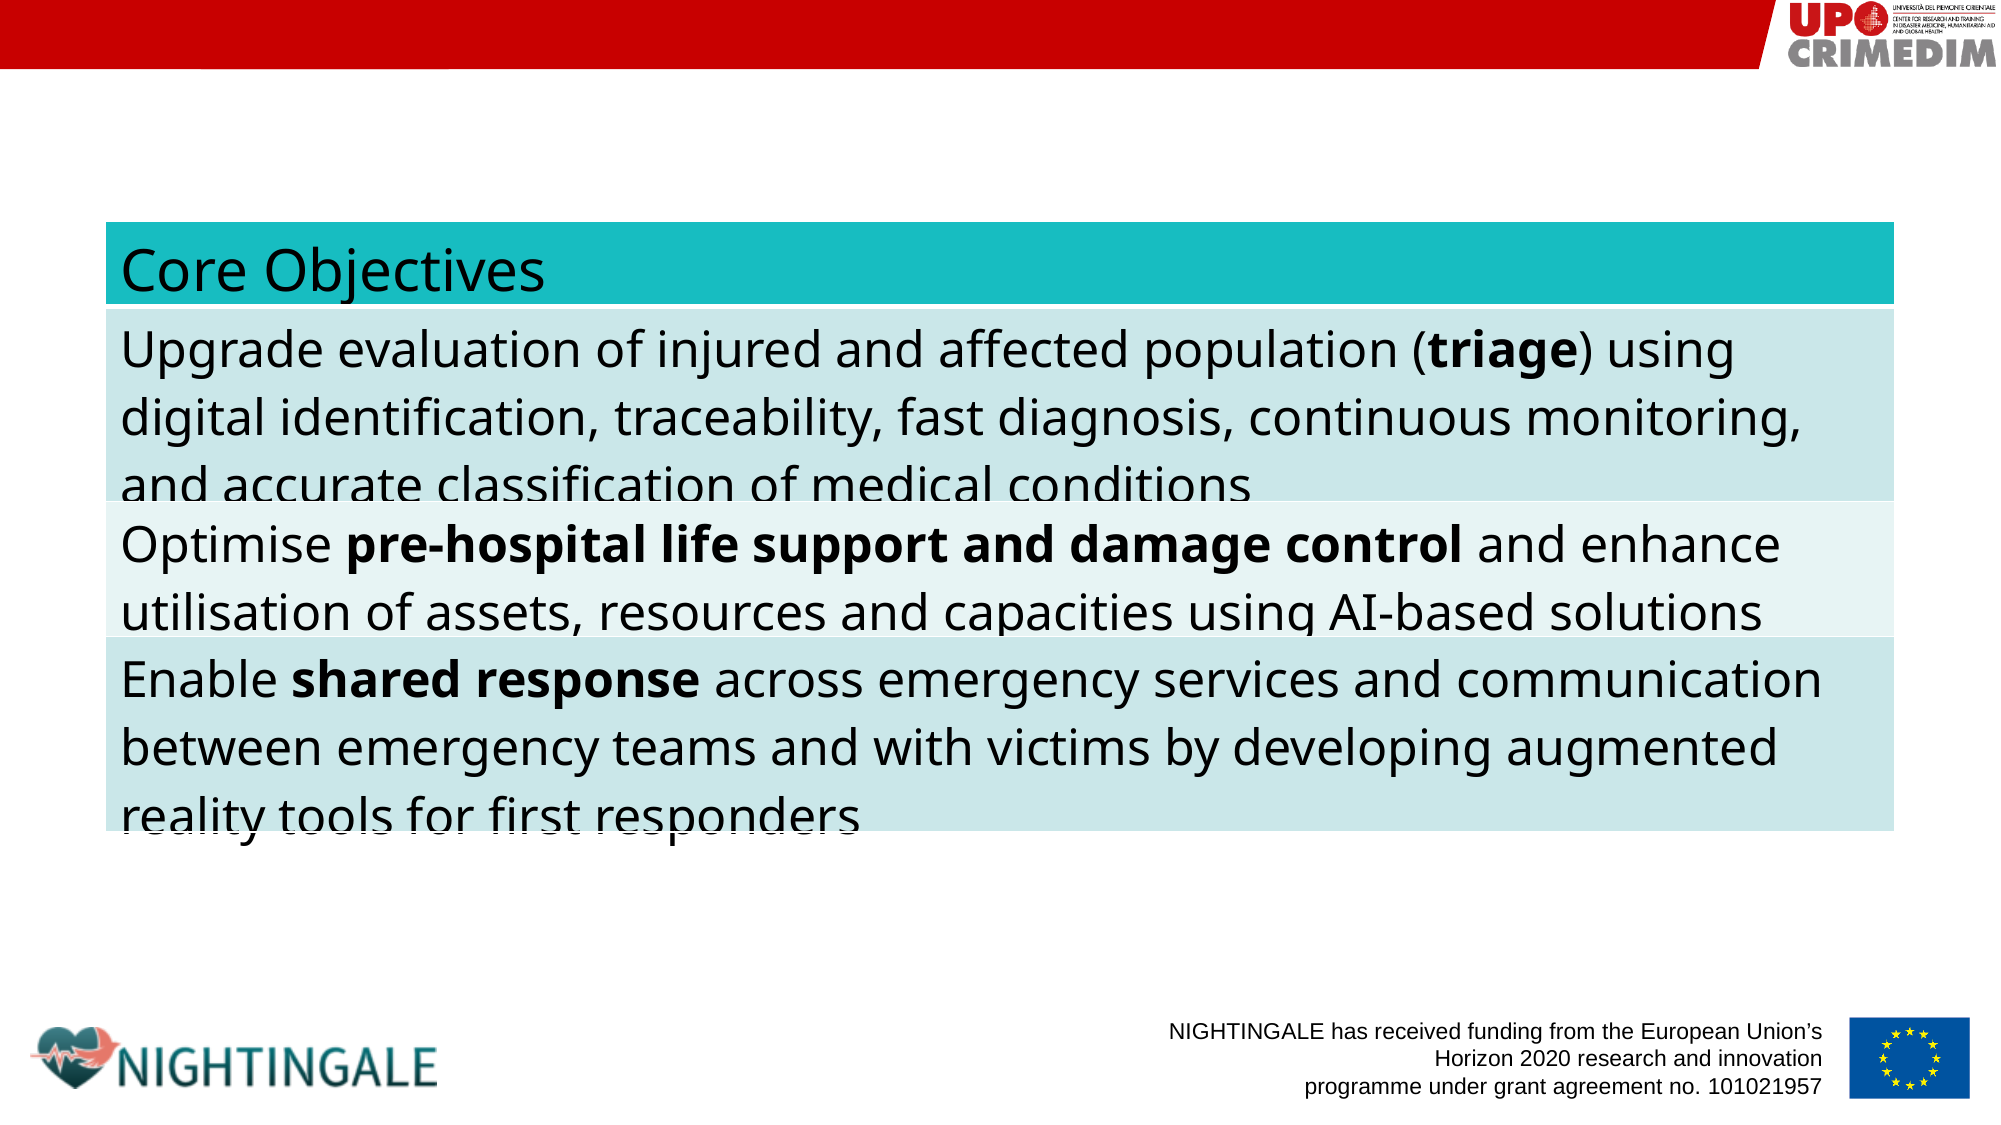

| Core Objectives |
| --- |
| Upgrade evaluation of injured and affected population (triage) using digital identification, traceability, fast diagnosis, continuous monitoring, and accurate classification of medical conditions |
| Optimise pre-hospital life support and damage control and enhance utilisation of assets, resources and capacities using AI-based solutions |
| Enable shared response across emergency services and communication between emergency teams and with victims by developing augmented reality tools for first responders |
NIGHTINGALE has received funding from the European Union’s Horizon 2020 research and innovation
programme under grant agreement no. 101021957